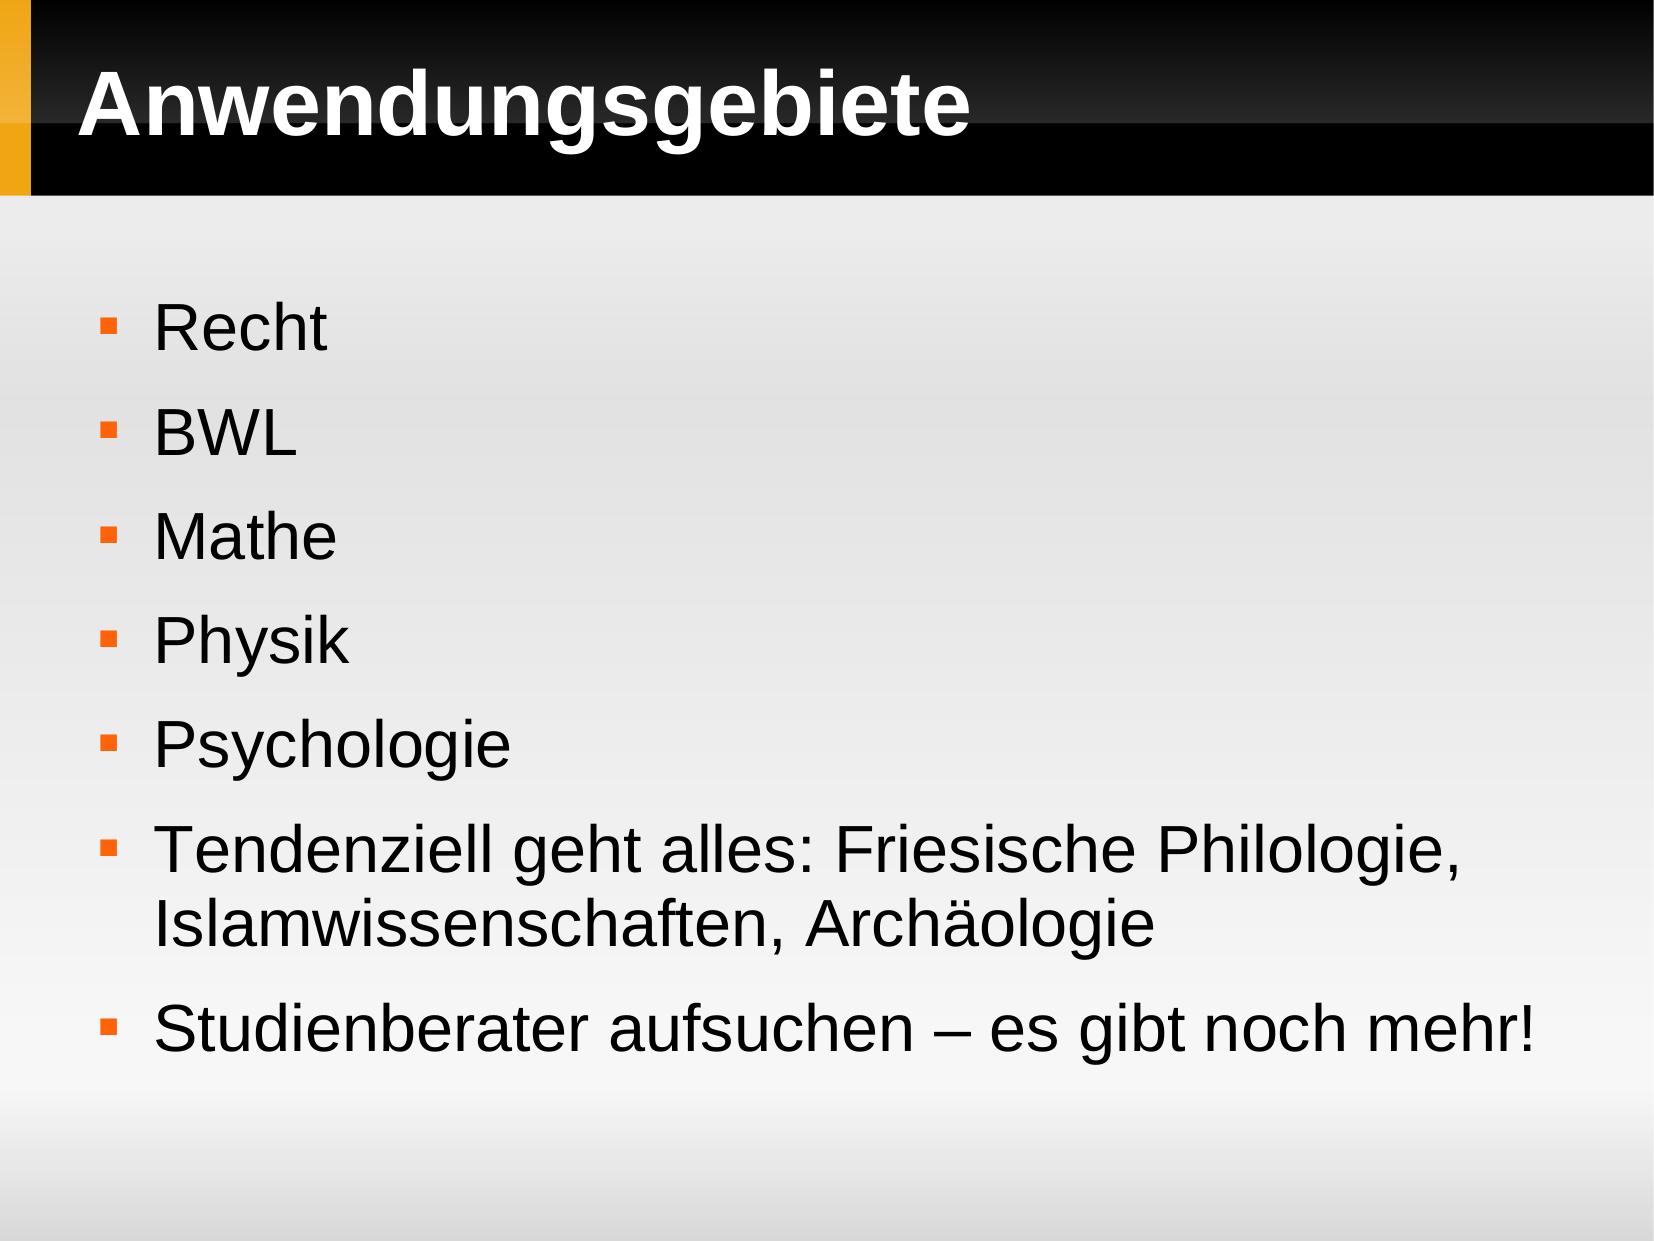

# Anwendungsgebiete
Recht
BWL
Mathe
Physik
Psychologie
Tendenziell geht alles: Friesische Philologie, Islamwissenschaften, Archäologie
Studienberater aufsuchen – es gibt noch mehr!